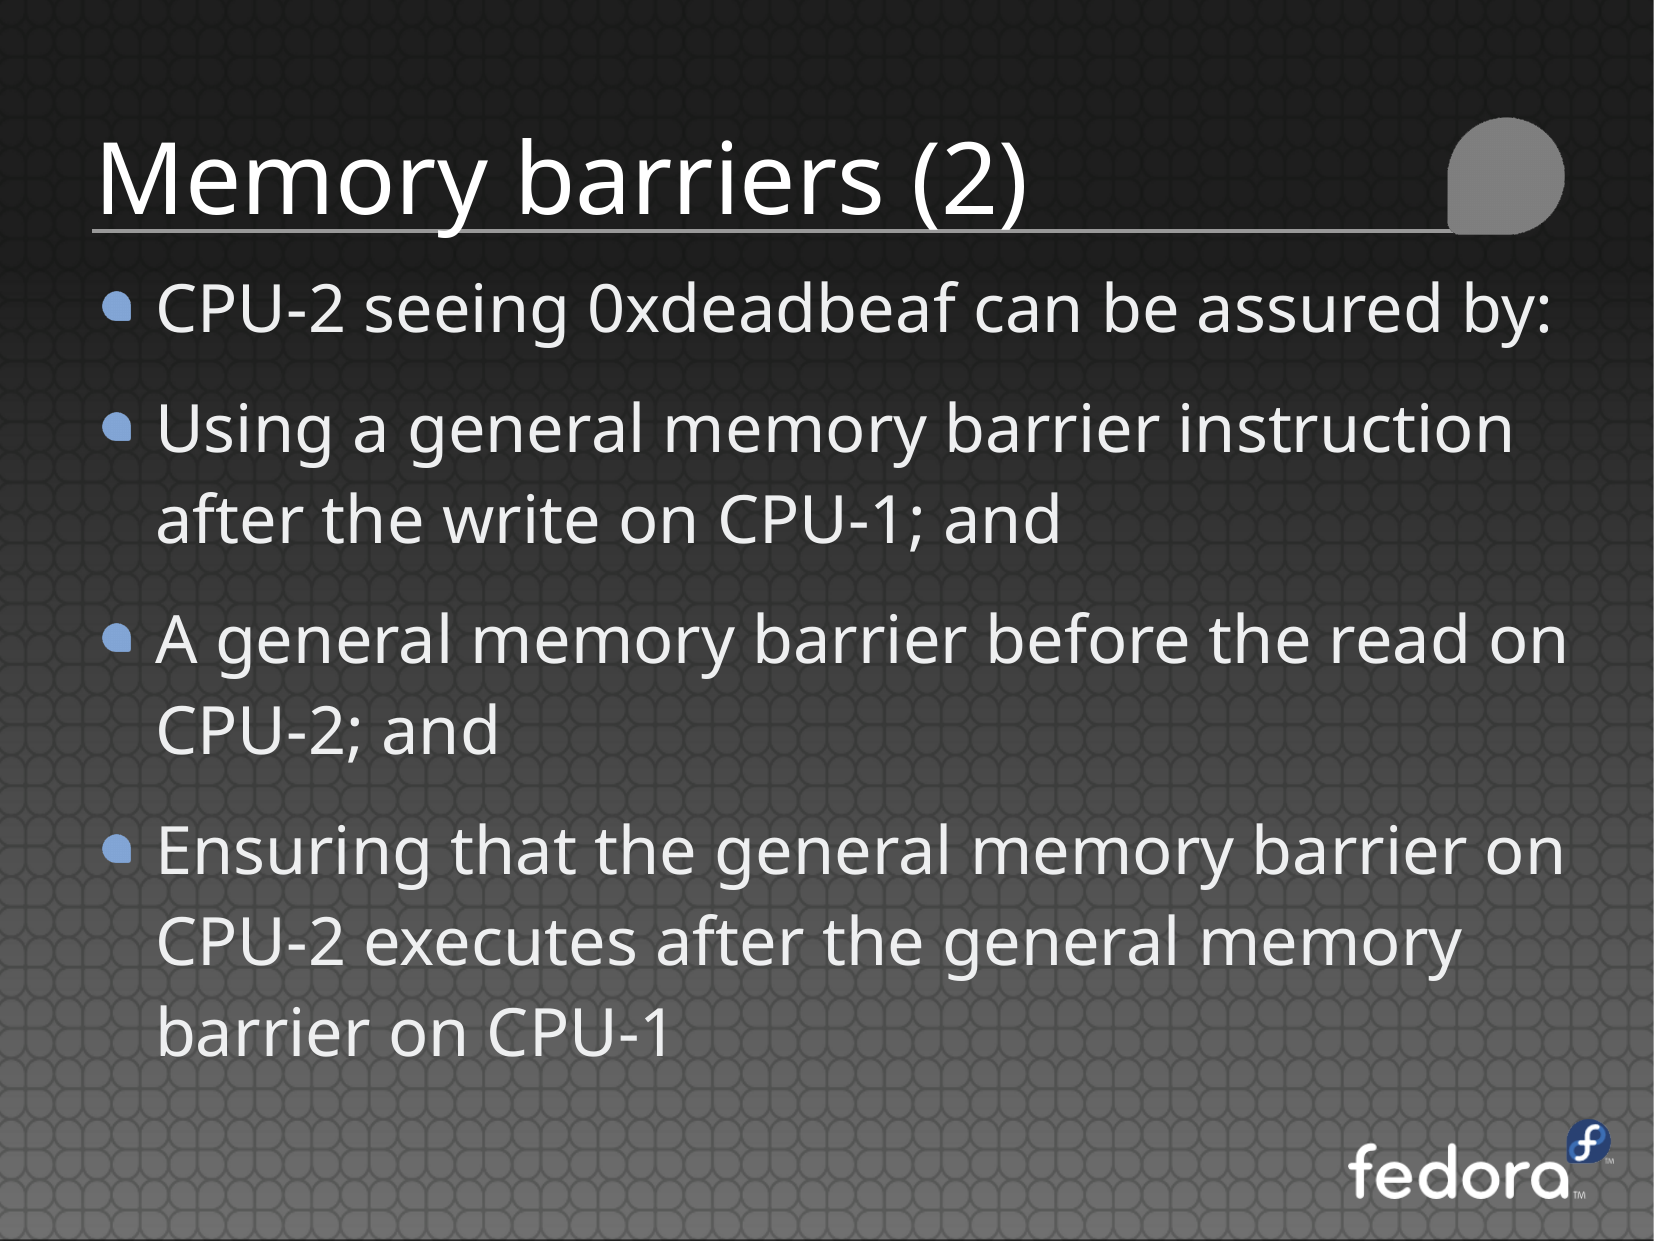

Memory barriers (2)
# CPU-2 seeing 0xdeadbeaf can be assured by:
Using a general memory barrier instruction after the write on CPU-1; and
A general memory barrier before the read on CPU-2; and
Ensuring that the general memory barrier on CPU-2 executes after the general memory barrier on CPU-1